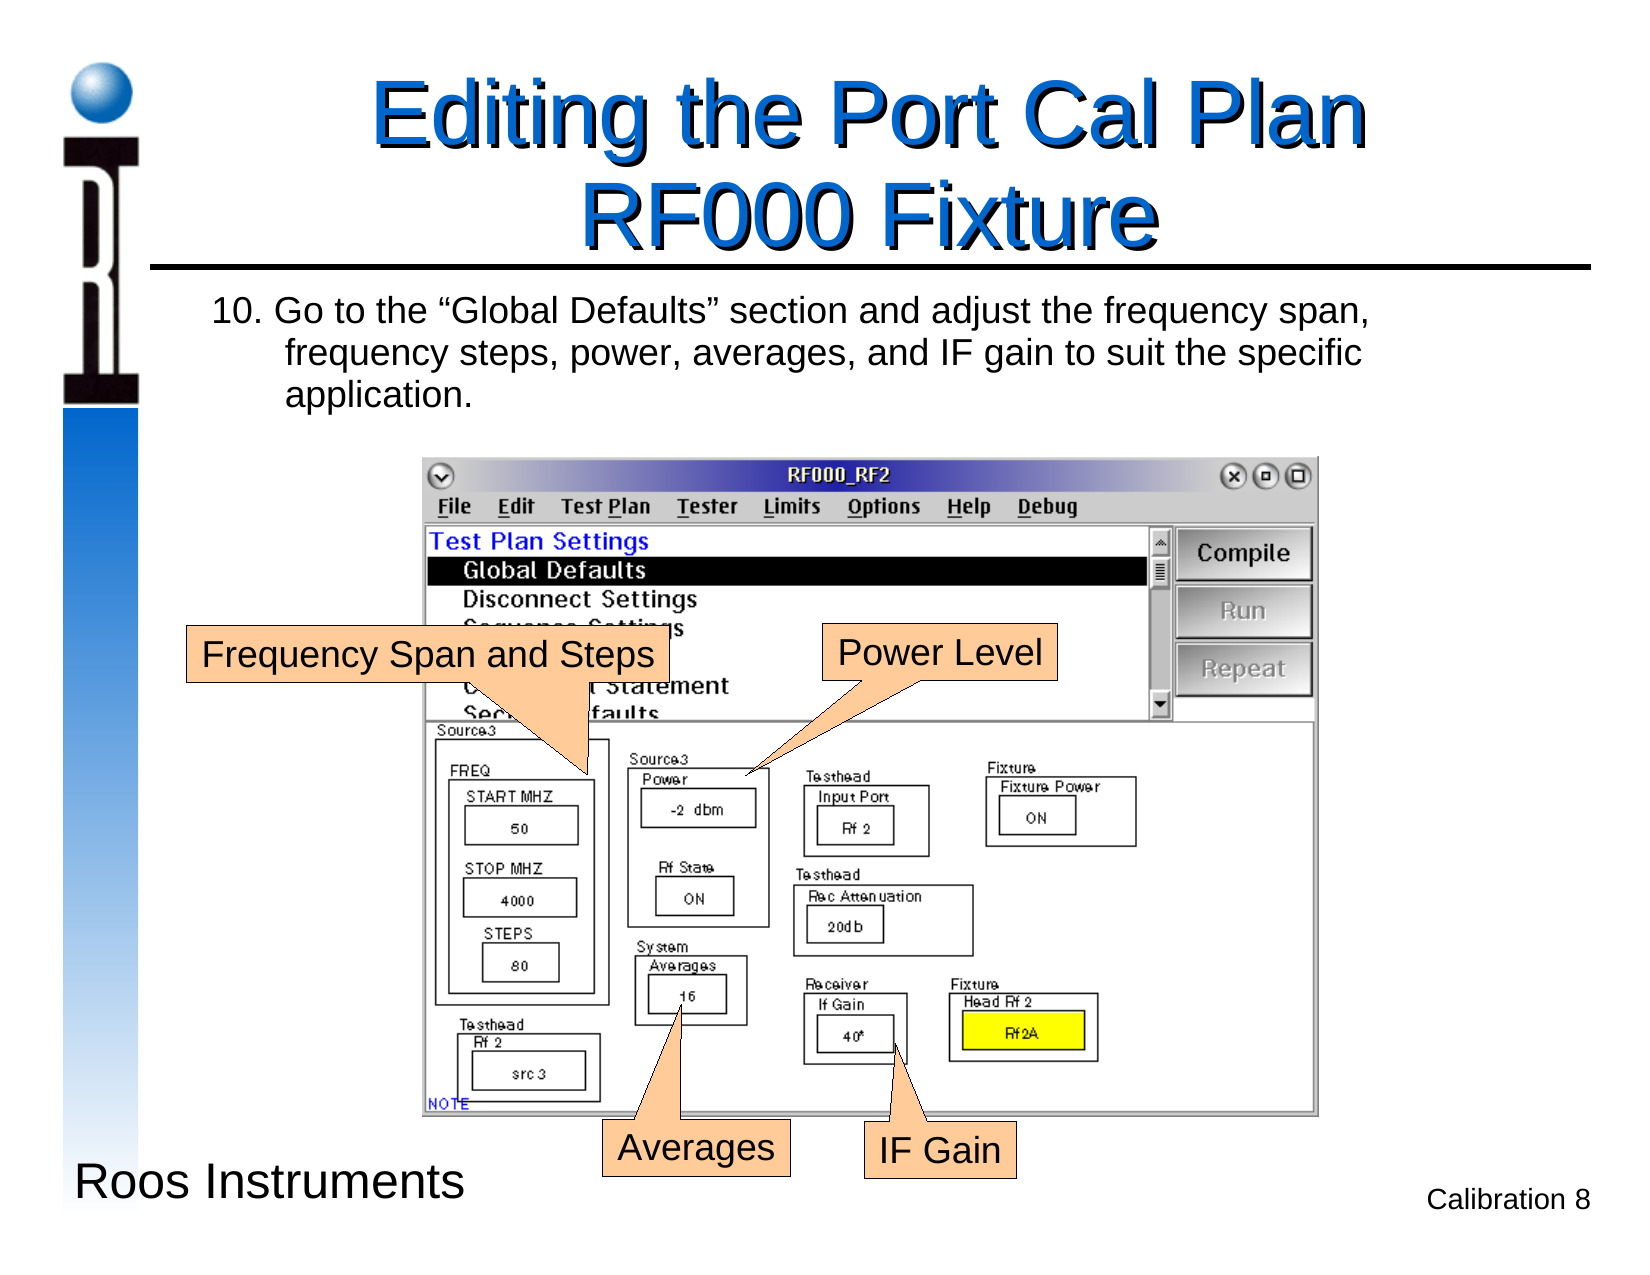

# Editing the Port Cal Plan RF000 Fixture
10. Go to the “Global Defaults” section and adjust the frequency span, frequency steps, power, averages, and IF gain to suit the specific application.
Power Level
Frequency Span and Steps
Averages
IF Gain
8